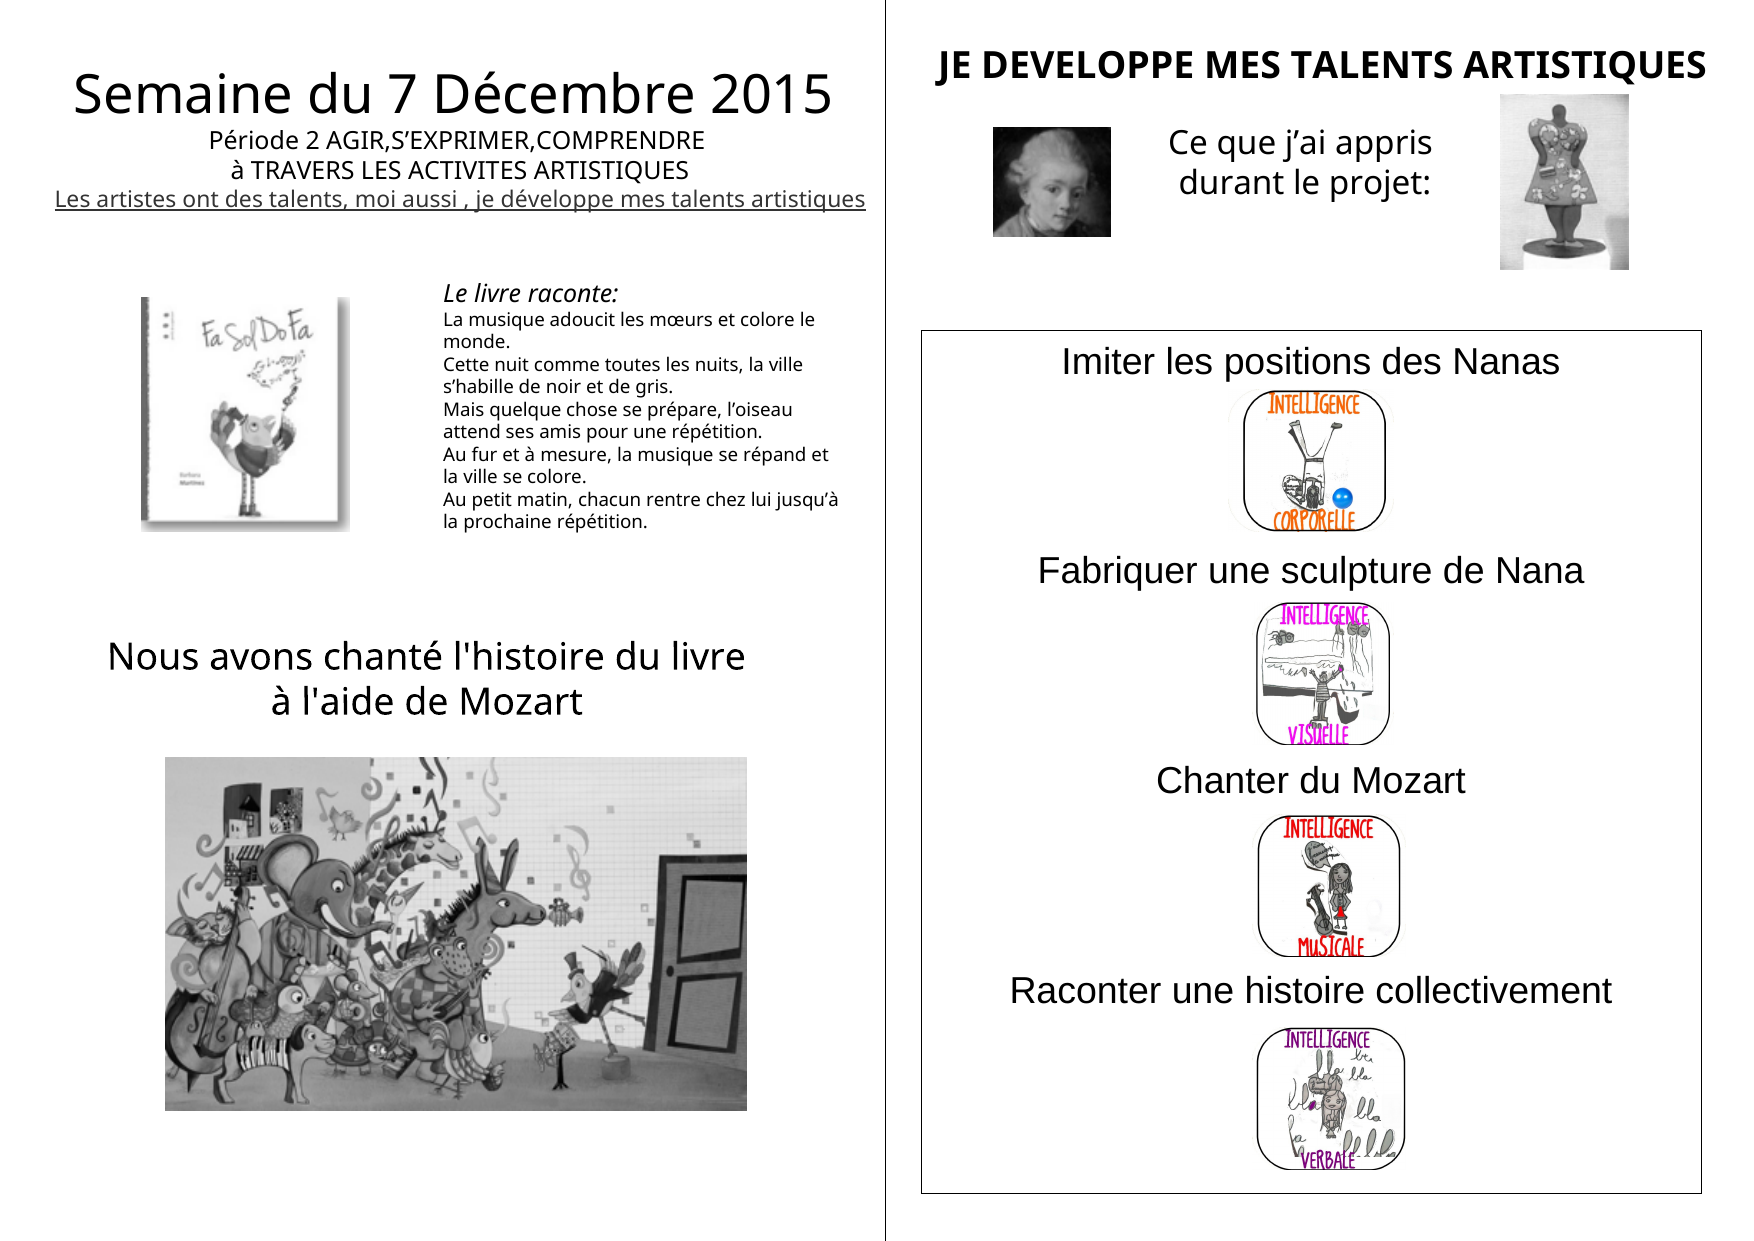

JE DEVELOPPE MES TALENTS ARTISTIQUES
Semaine du 7 Décembre 2015
Ce que j’ai appris
durant le projet:
Période 2 AGIR,S’EXPRIMER,COMPRENDRE
à TRAVERS LES ACTIVITES ARTISTIQUES
Les artistes ont des talents, moi aussi , je développe mes talents artistiques
Le livre raconte:
La musique adoucit les mœurs et colore le monde.
Cette nuit comme toutes les nuits, la ville s’habille de noir et de gris.
Mais quelque chose se prépare, l’oiseau attend ses amis pour une répétition.
Au fur et à mesure, la musique se répand et la ville se colore.
Au petit matin, chacun rentre chez lui jusqu’à la prochaine répétition.
Imiter les positions des Nanas
Fabriquer une sculpture de Nana
Chanter du Mozart
Raconter une histoire collectivement
Nous avons chanté l'histoire du livre
à l'aide de Mozart